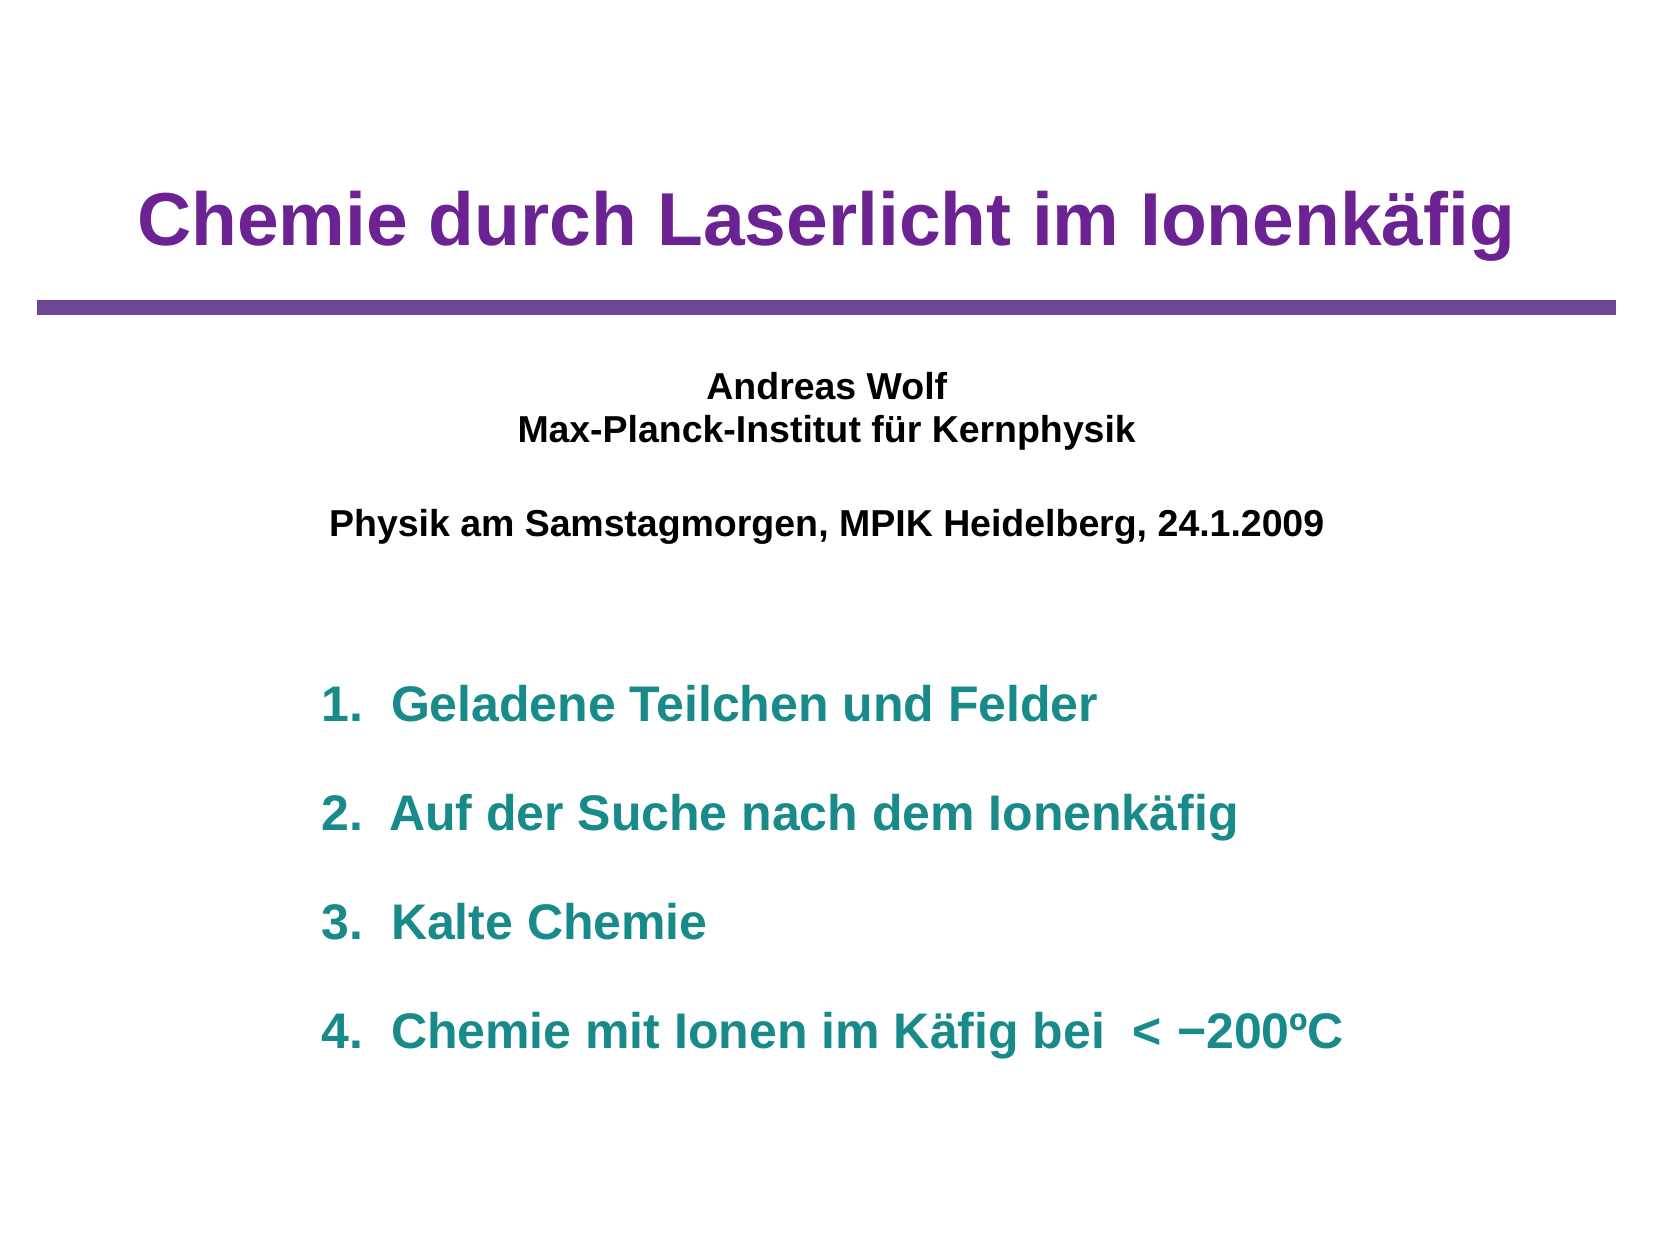

Chemie durch Laserlicht im Ionenkäfig
Andreas Wolf
Max-Planck-Institut für Kernphysik
Physik am Samstagmorgen, MPIK Heidelberg, 24.1.2009
1. Geladene Teilchen und Felder
2. Auf der Suche nach dem Ionenkäfig
3. Kalte Chemie
4. Chemie mit Ionen im Käfig bei < −200ºC